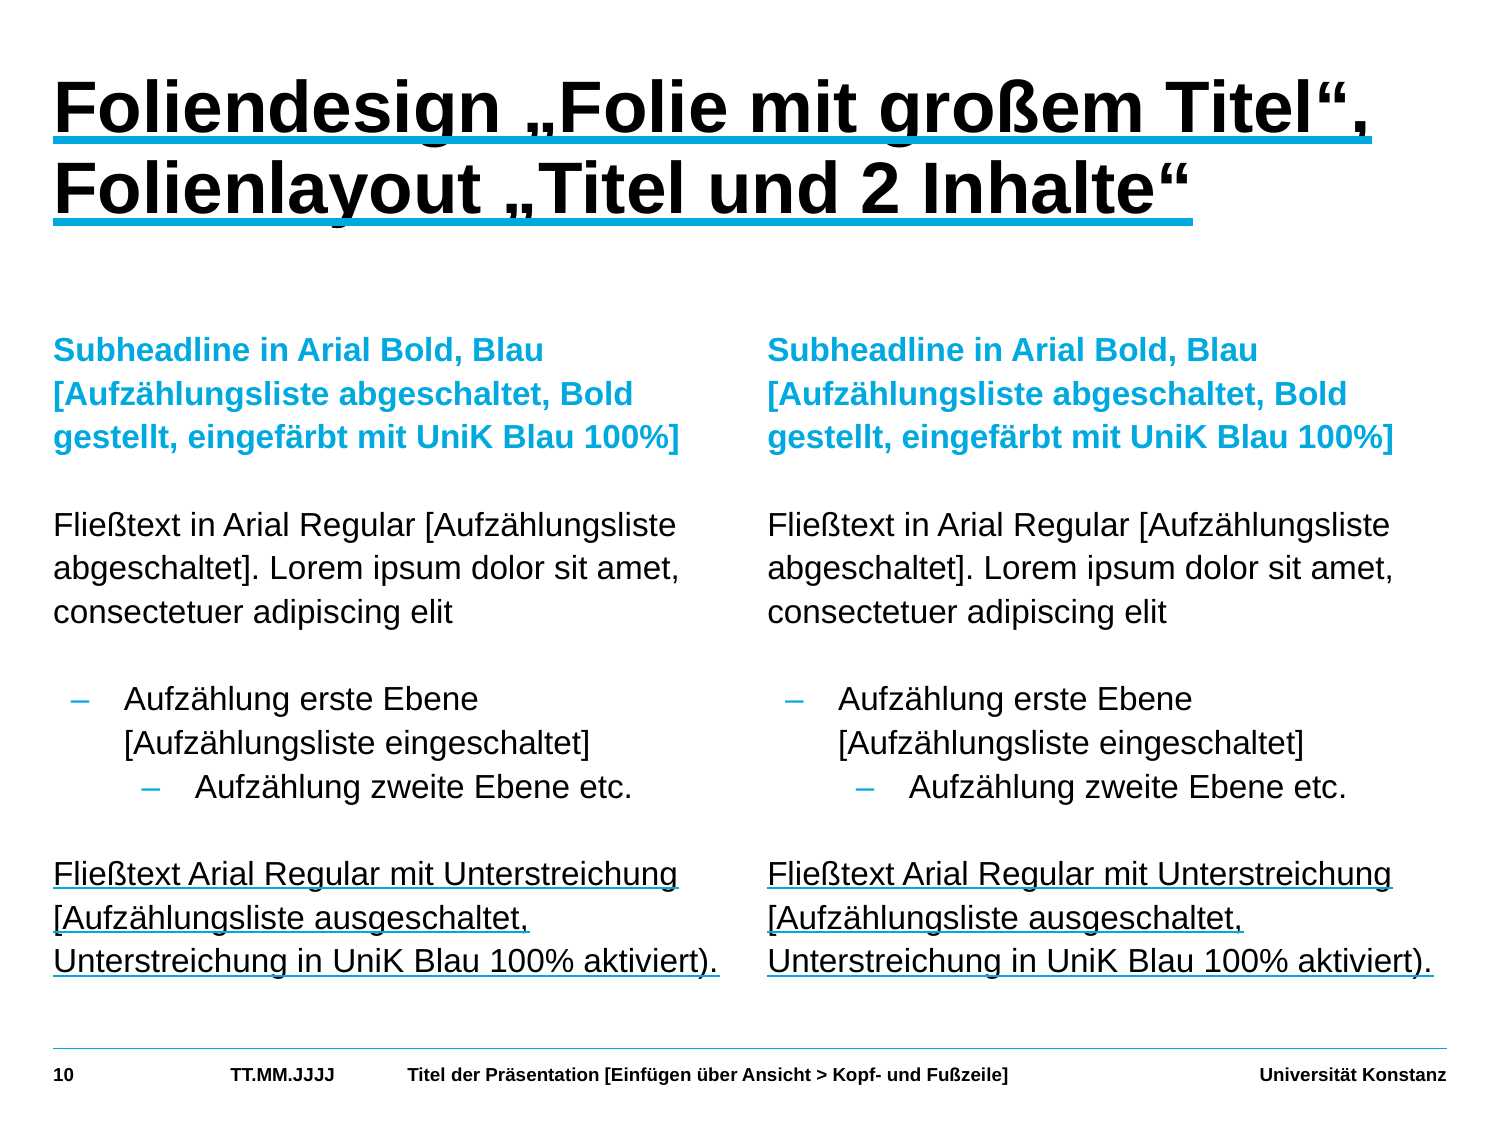

# Foliendesign „Folie mit großem Titel“, Folienlayout „Titel und 2 Inhalte“
Subheadline in Arial Bold, Blau [Aufzählungsliste abgeschaltet, Bold gestellt, eingefärbt mit UniK Blau 100%]
Fließtext in Arial Regular [Aufzählungsliste abgeschaltet]. Lorem ipsum dolor sit amet, consectetuer adipiscing elit
Aufzählung erste Ebene [Aufzählungsliste eingeschaltet]
Aufzählung zweite Ebene etc.
Fließtext Arial Regular mit Unterstreichung [Aufzählungsliste ausgeschaltet, Unterstreichung in UniK Blau 100% aktiviert).
Subheadline in Arial Bold, Blau [Aufzählungsliste abgeschaltet, Bold gestellt, eingefärbt mit UniK Blau 100%]
Fließtext in Arial Regular [Aufzählungsliste abgeschaltet]. Lorem ipsum dolor sit amet, consectetuer adipiscing elit
Aufzählung erste Ebene [Aufzählungsliste eingeschaltet]
Aufzählung zweite Ebene etc.
Fließtext Arial Regular mit Unterstreichung [Aufzählungsliste ausgeschaltet, Unterstreichung in UniK Blau 100% aktiviert).
10
TT.MM.JJJJ
Titel der Präsentation [Einfügen über Ansicht > Kopf- und Fußzeile]